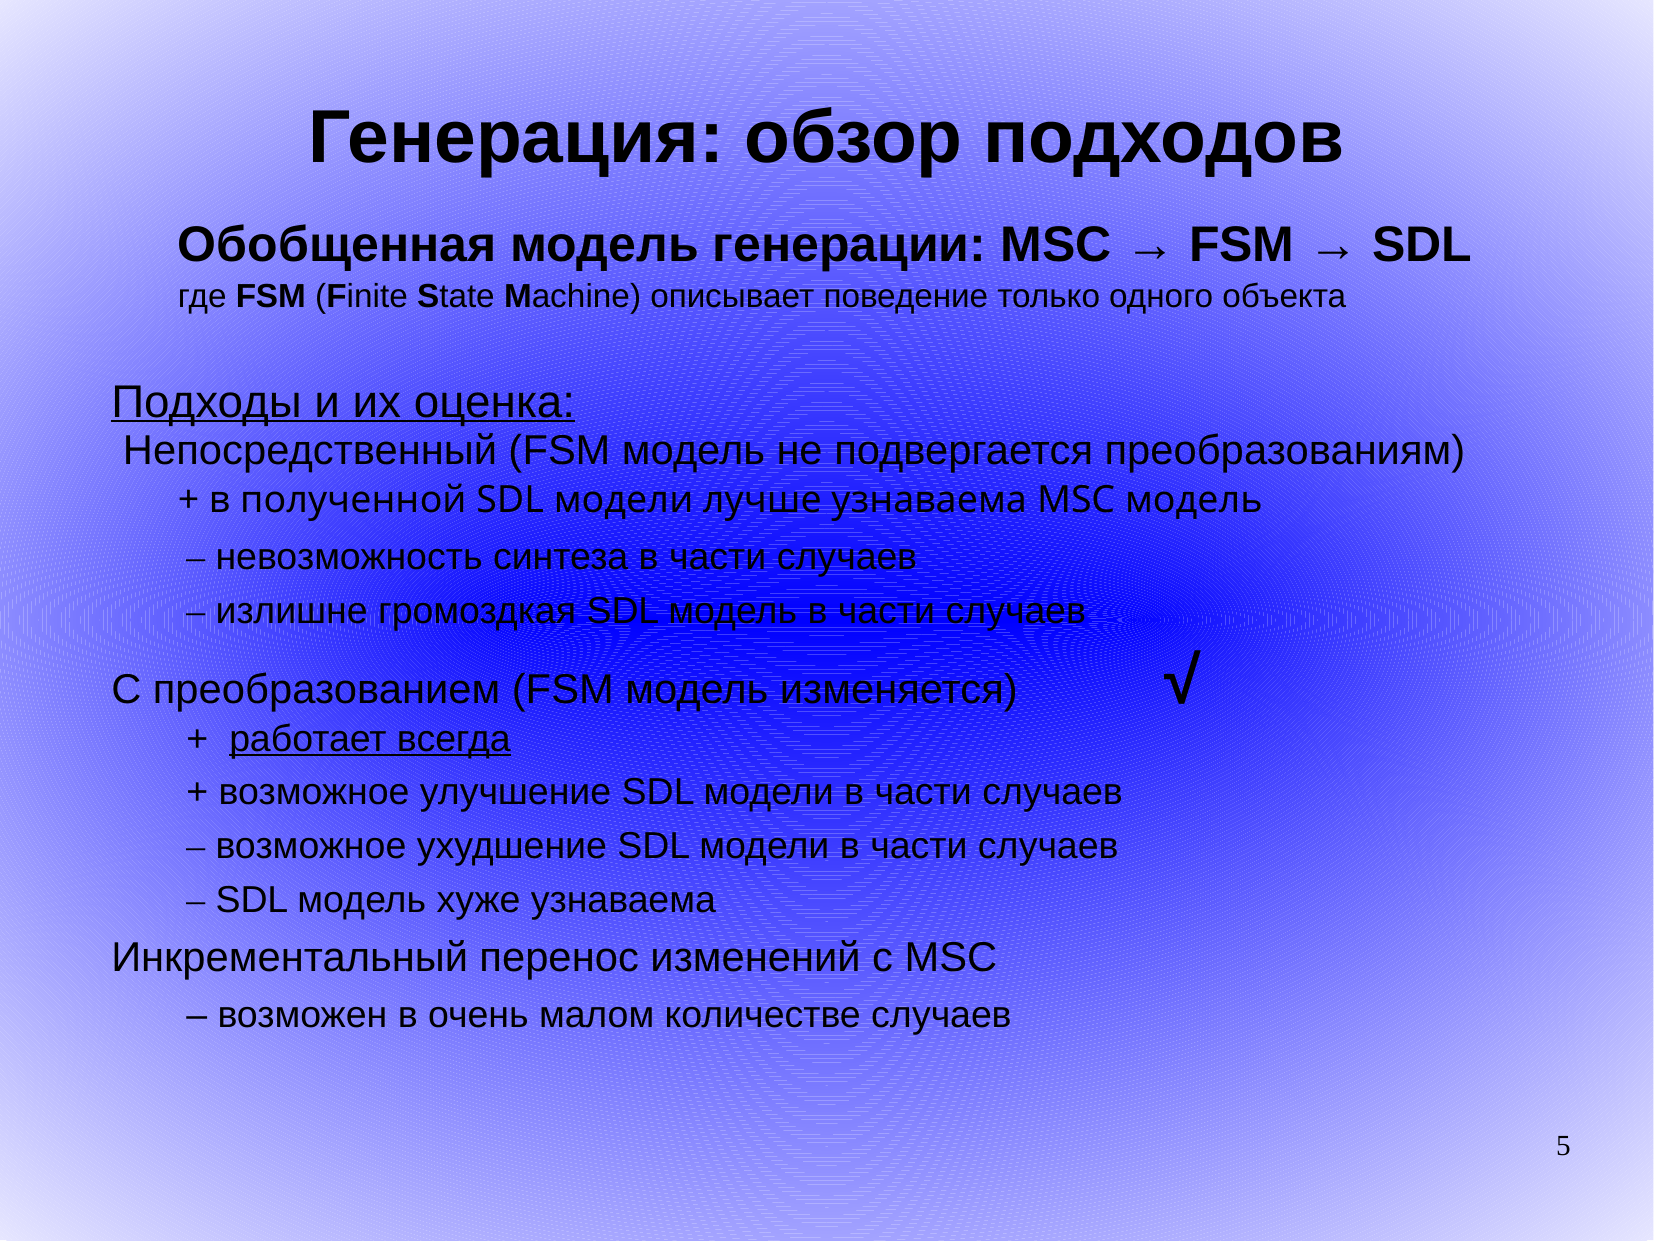

Генерация: обзор подходов
Обобщенная модель генерации: MSC → FSM → SDL
где FSM (Finite State Machine) описывает поведение только одного объекта
Подходы и их оценка:
 Непосредственный (FSM модель не подвергается преобразованиям)
 + в полученной SDL модели лучше узнаваема MSC модель
– невозможность синтеза в части случаев
– излишне громоздкая SDL модель в части случаев
С преобразованием (FSM модель изменяется)	√
+ работает всегда
+ возможное улучшение SDL модели в части случаев
– возможное ухудшение SDL модели в части случаев
– SDL модель хуже узнаваема
Инкрементальный перенос изменений с MSC
– возможен в очень малом количестве случаев
5